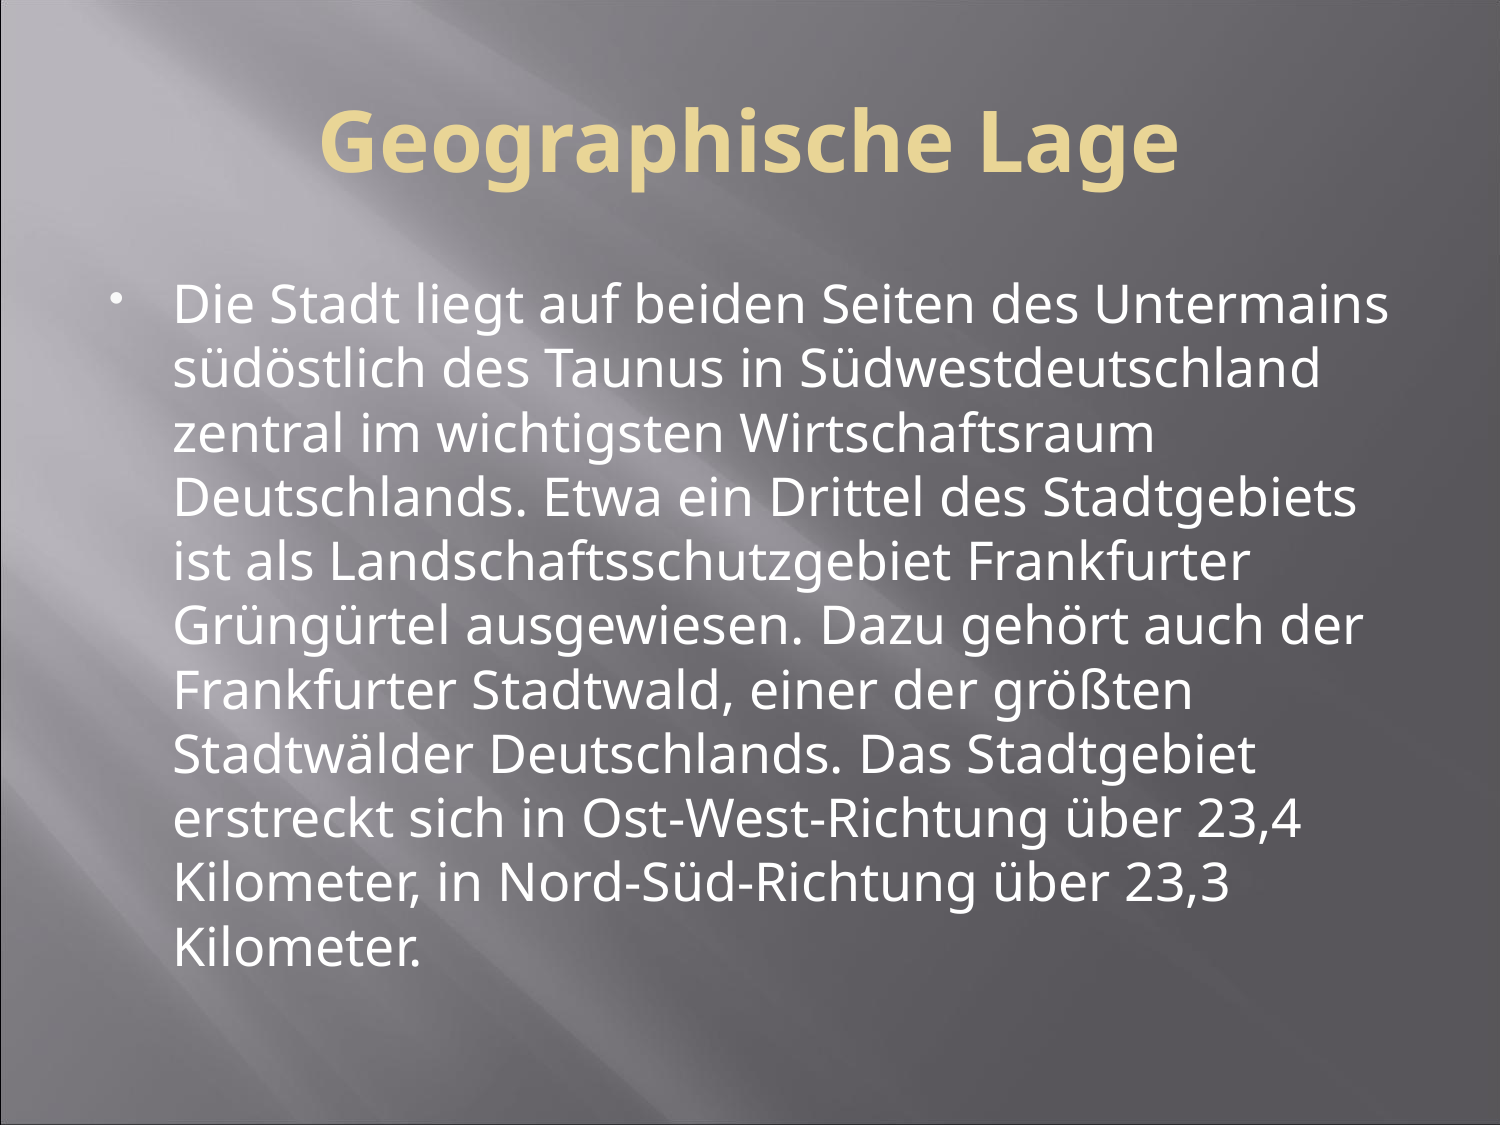

# Geographische Lage
Die Stadt liegt auf beiden Seiten des Untermains südöstlich des Taunus in Südwestdeutschland zentral im wichtigsten Wirtschaftsraum Deutschlands. Etwa ein Drittel des Stadtgebiets ist als Landschaftsschutzgebiet Frankfurter Grüngürtel ausgewiesen. Dazu gehört auch der Frankfurter Stadtwald, einer der größten Stadtwälder Deutschlands. Das Stadtgebiet erstreckt sich in Ost-West-Richtung über 23,4 Kilometer, in Nord-Süd-Richtung über 23,3 Kilometer.